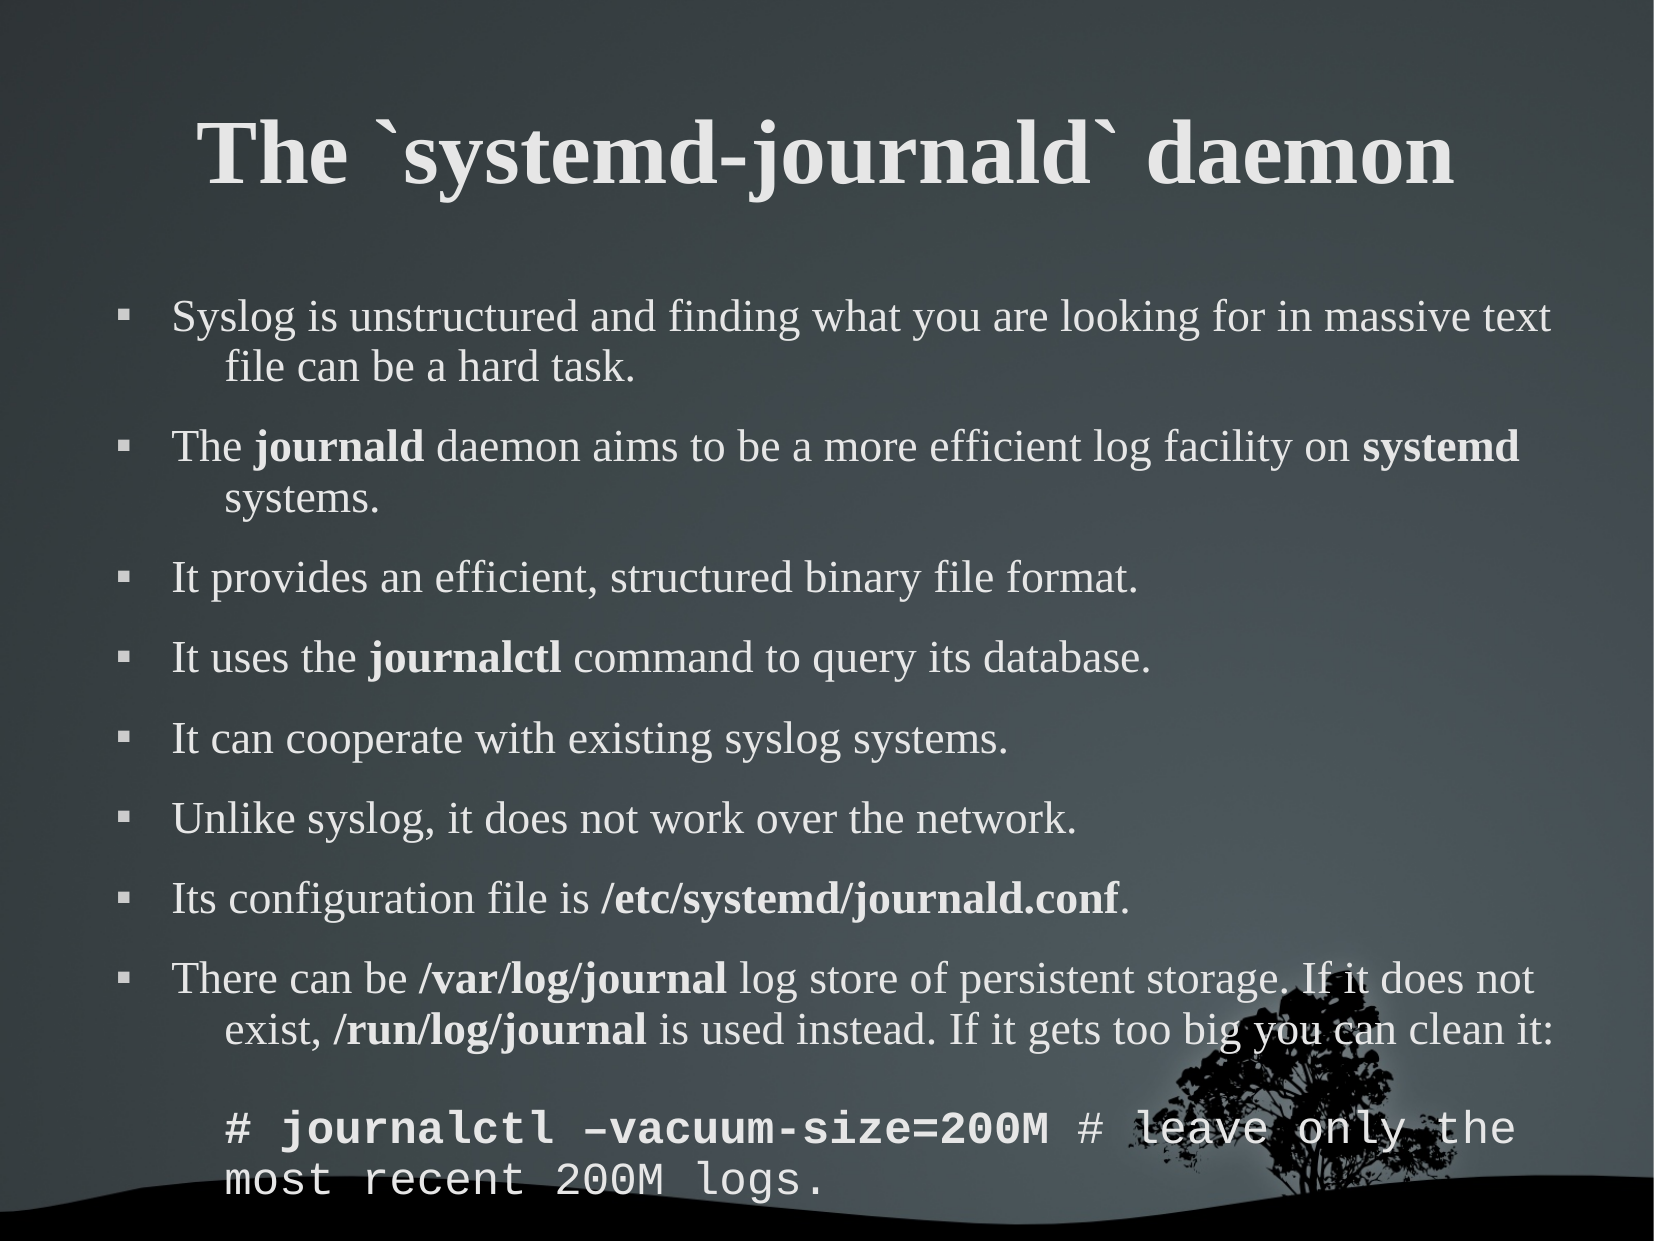

# The `systemd-journald` daemon
Syslog is unstructured and finding what you are looking for in massive text file can be a hard task.
The journald daemon aims to be a more efficient log facility on systemd systems.
It provides an efficient, structured binary file format.
It uses the journalctl command to query its database.
It can cooperate with existing syslog systems.
Unlike syslog, it does not work over the network.
Its configuration file is /etc/systemd/journald.conf.
There can be /var/log/journal log store of persistent storage. If it does not exist, /run/log/journal is used instead. If it gets too big you can clean it:
# journalctl –vacuum-size=200M # leave only the most recent 200M logs.